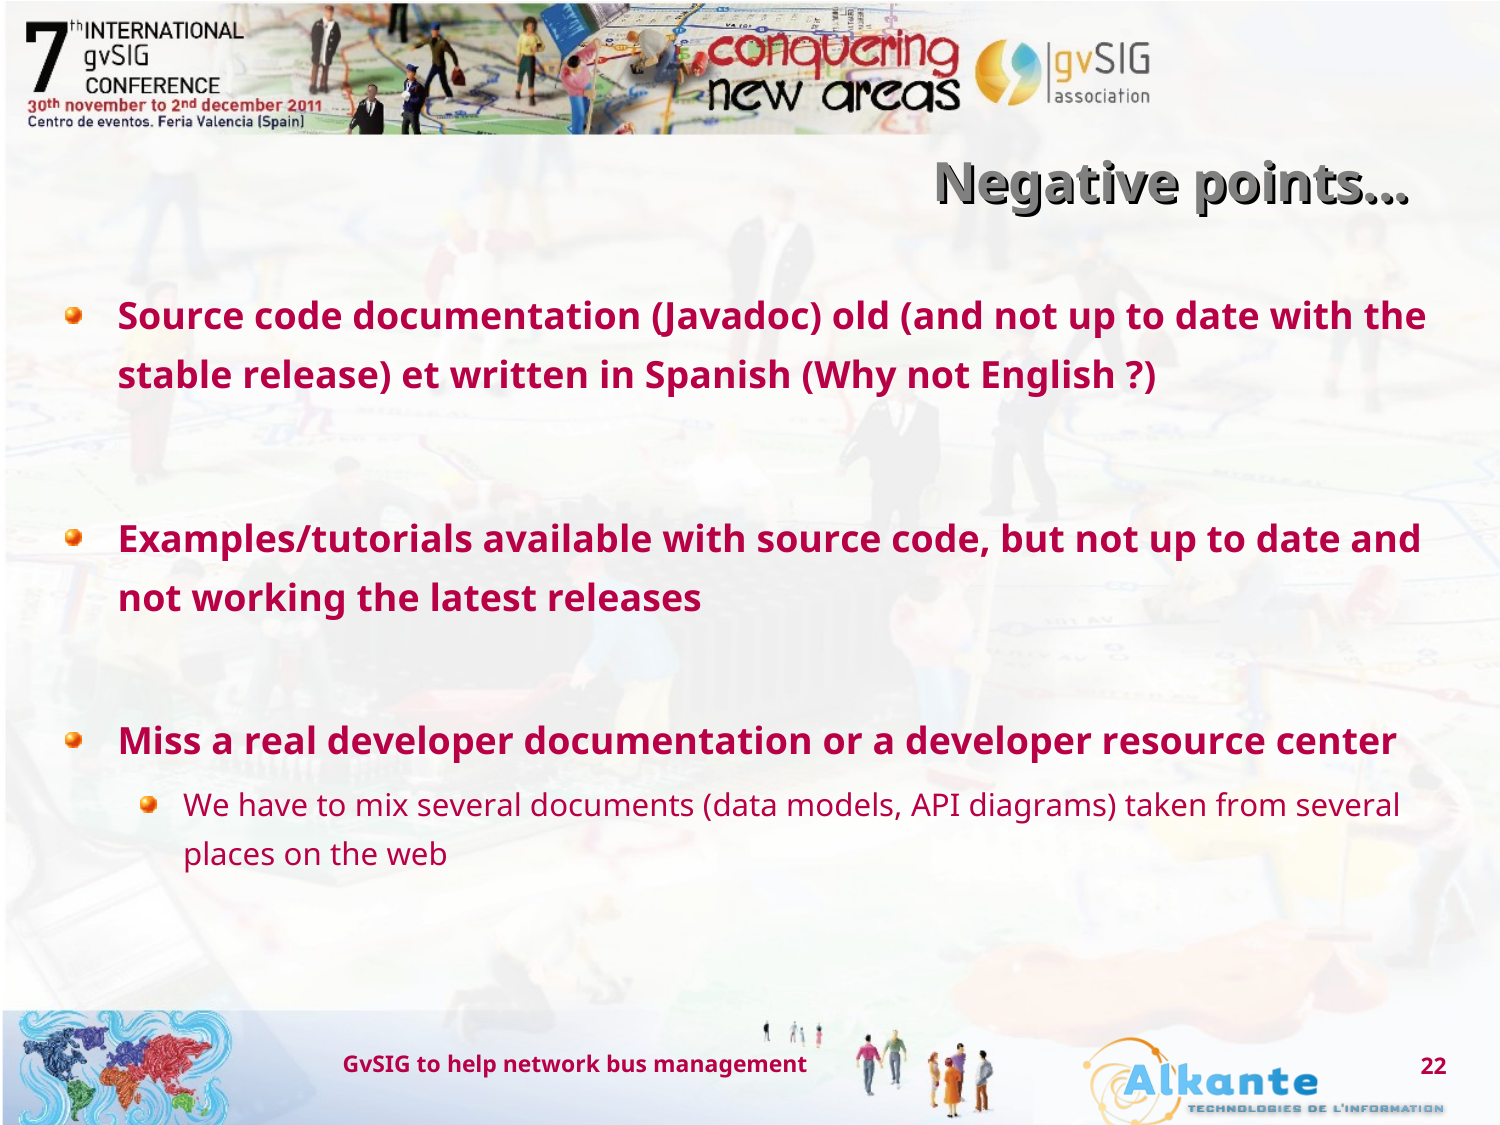

# Negative points...
Source code documentation (Javadoc) old (and not up to date with the stable release) et written in Spanish (Why not English ?)
Examples/tutorials available with source code, but not up to date and not working the latest releases
Miss a real developer documentation or a developer resource center
We have to mix several documents (data models, API diagrams) taken from several places on the web
GvSIG to help network bus management
22